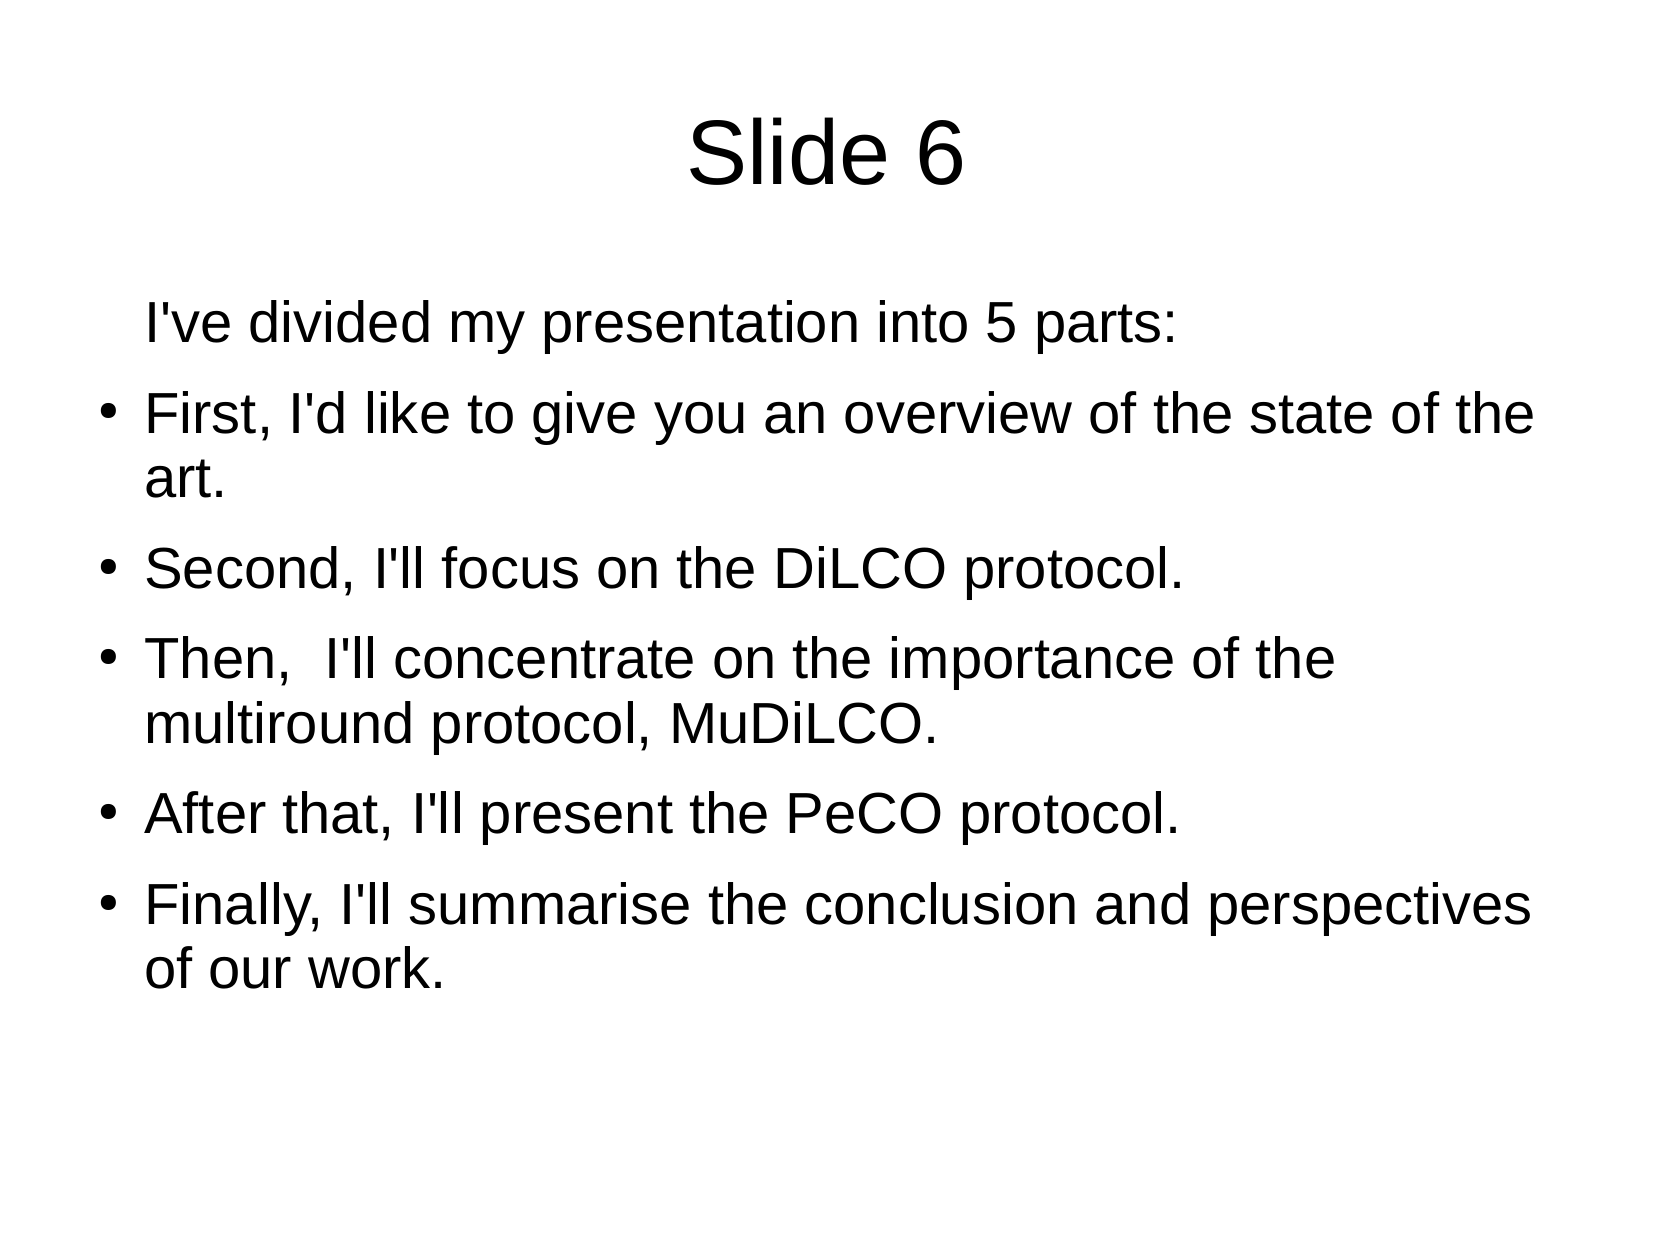

# Slide 6
I've divided my presentation into 5 parts:
First, I'd like to give you an overview of the state of the art.
Second, I'll focus on the DiLCO protocol.
Then, I'll concentrate on the importance of the multiround protocol, MuDiLCO.
After that, I'll present the PeCO protocol.
Finally, I'll summarise the conclusion and perspectives of our work.